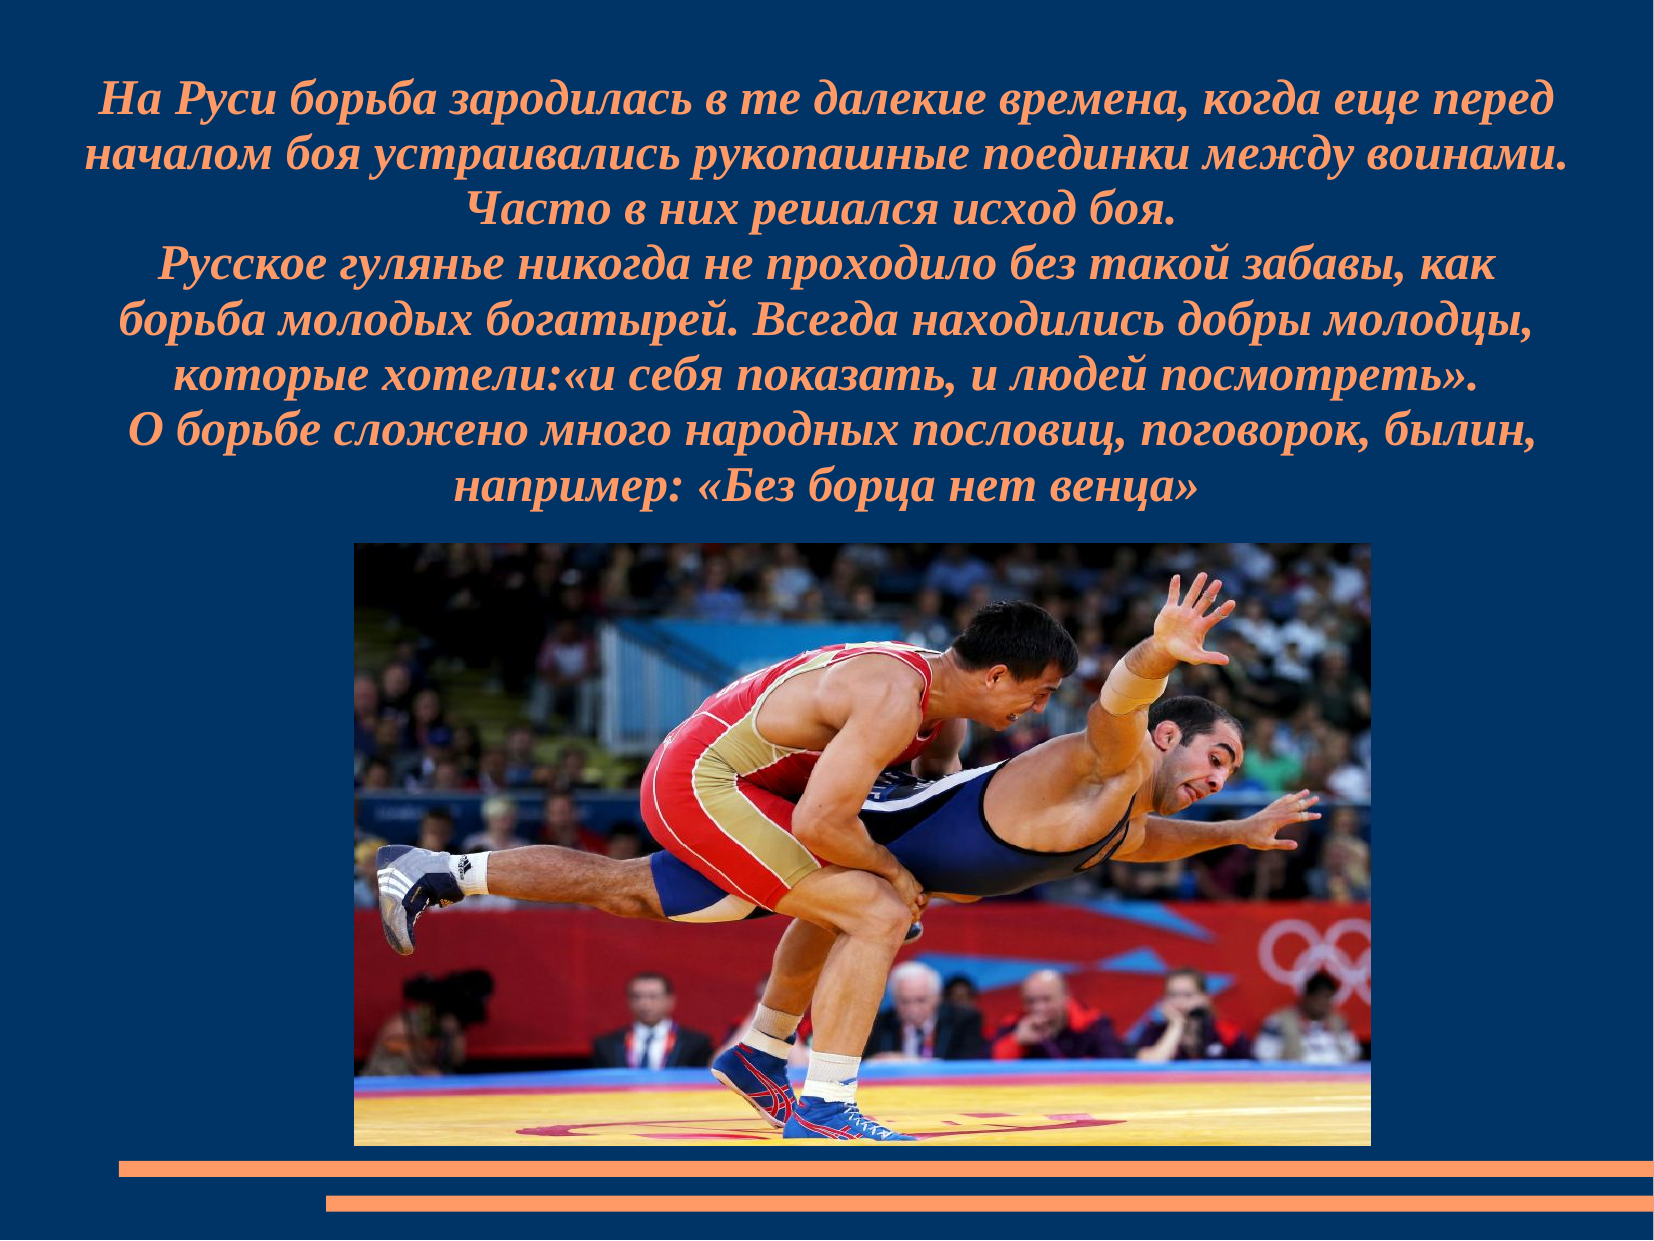

# На Руси борьба зародилась в те далекие времена, когда еще перед началом боя устраивались рукопашные поединки между воинами. Часто в них решался исход боя. Русское гулянье никогда не проходило без такой забавы, как борьба молодых богатырей. Всегда находились добры молодцы, которые хотели:«и себя показать, и людей посмотреть». О борьбе сложено много народных пословиц, поговорок, былин, например: «Без борца нет венца»